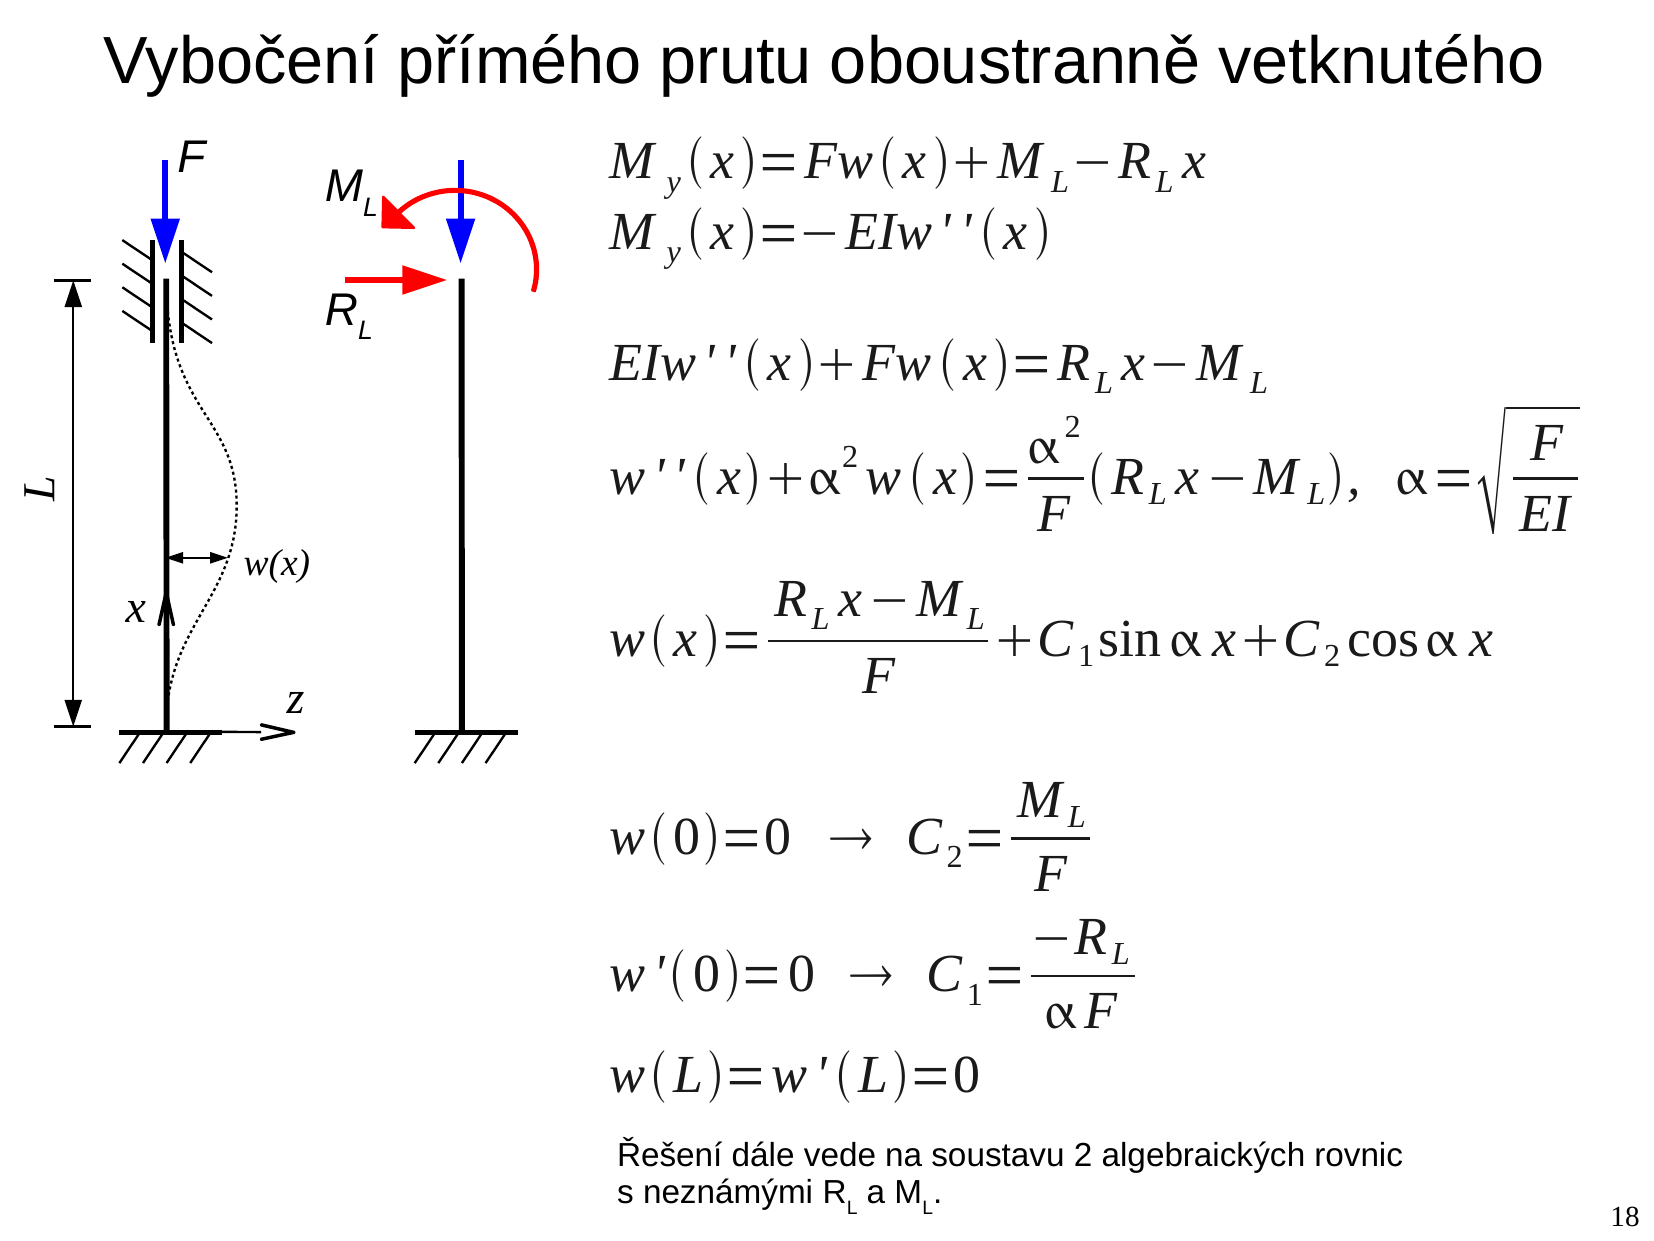

# Vybočení přímého prutu oboustranně vetknutého
F
ML
RL
L
w(x)
x
z
Řešení dále vede na soustavu 2 algebraických rovnic s neznámými RL a ML.
18